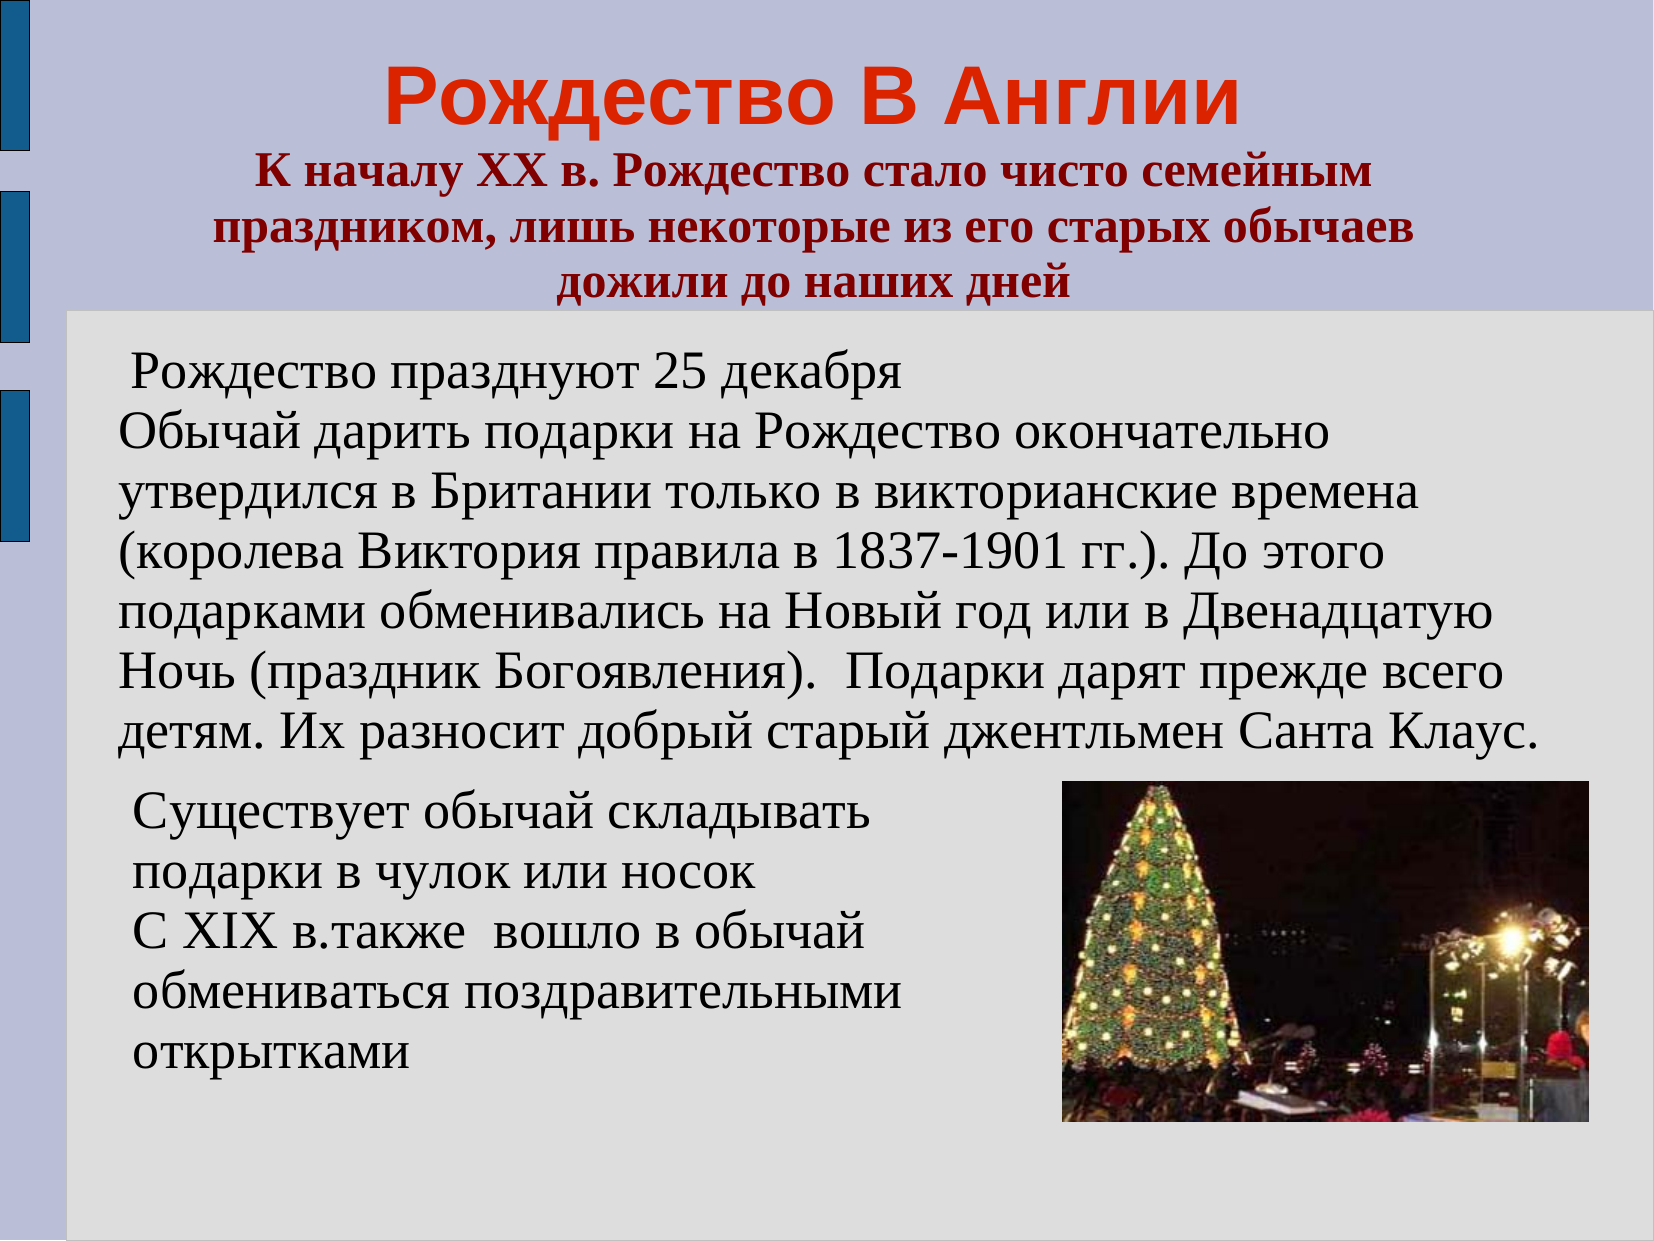

# Рождество В Англии К началу XX в. Рождество стало чисто семейным праздником, лишь некоторые из его старых обычаев дожили до наших дней
 Рождество празднуют 25 декабря
Обычай дарить подарки на Рождество окончательно утвердился в Британии только в викторианские времена (королева Виктория правила в 1837-1901 гг.). До этого подарками обменивались на Новый год или в Двенадцатую Ночь (праздник Богоявления). Подарки дарят прежде всего детям. Их разносит добрый старый джентльмен Санта Клаус.
Существует обычай складывать подарки в чулок или носок
С XIX в.также вошло в обычай обмениваться поздравительными открытками